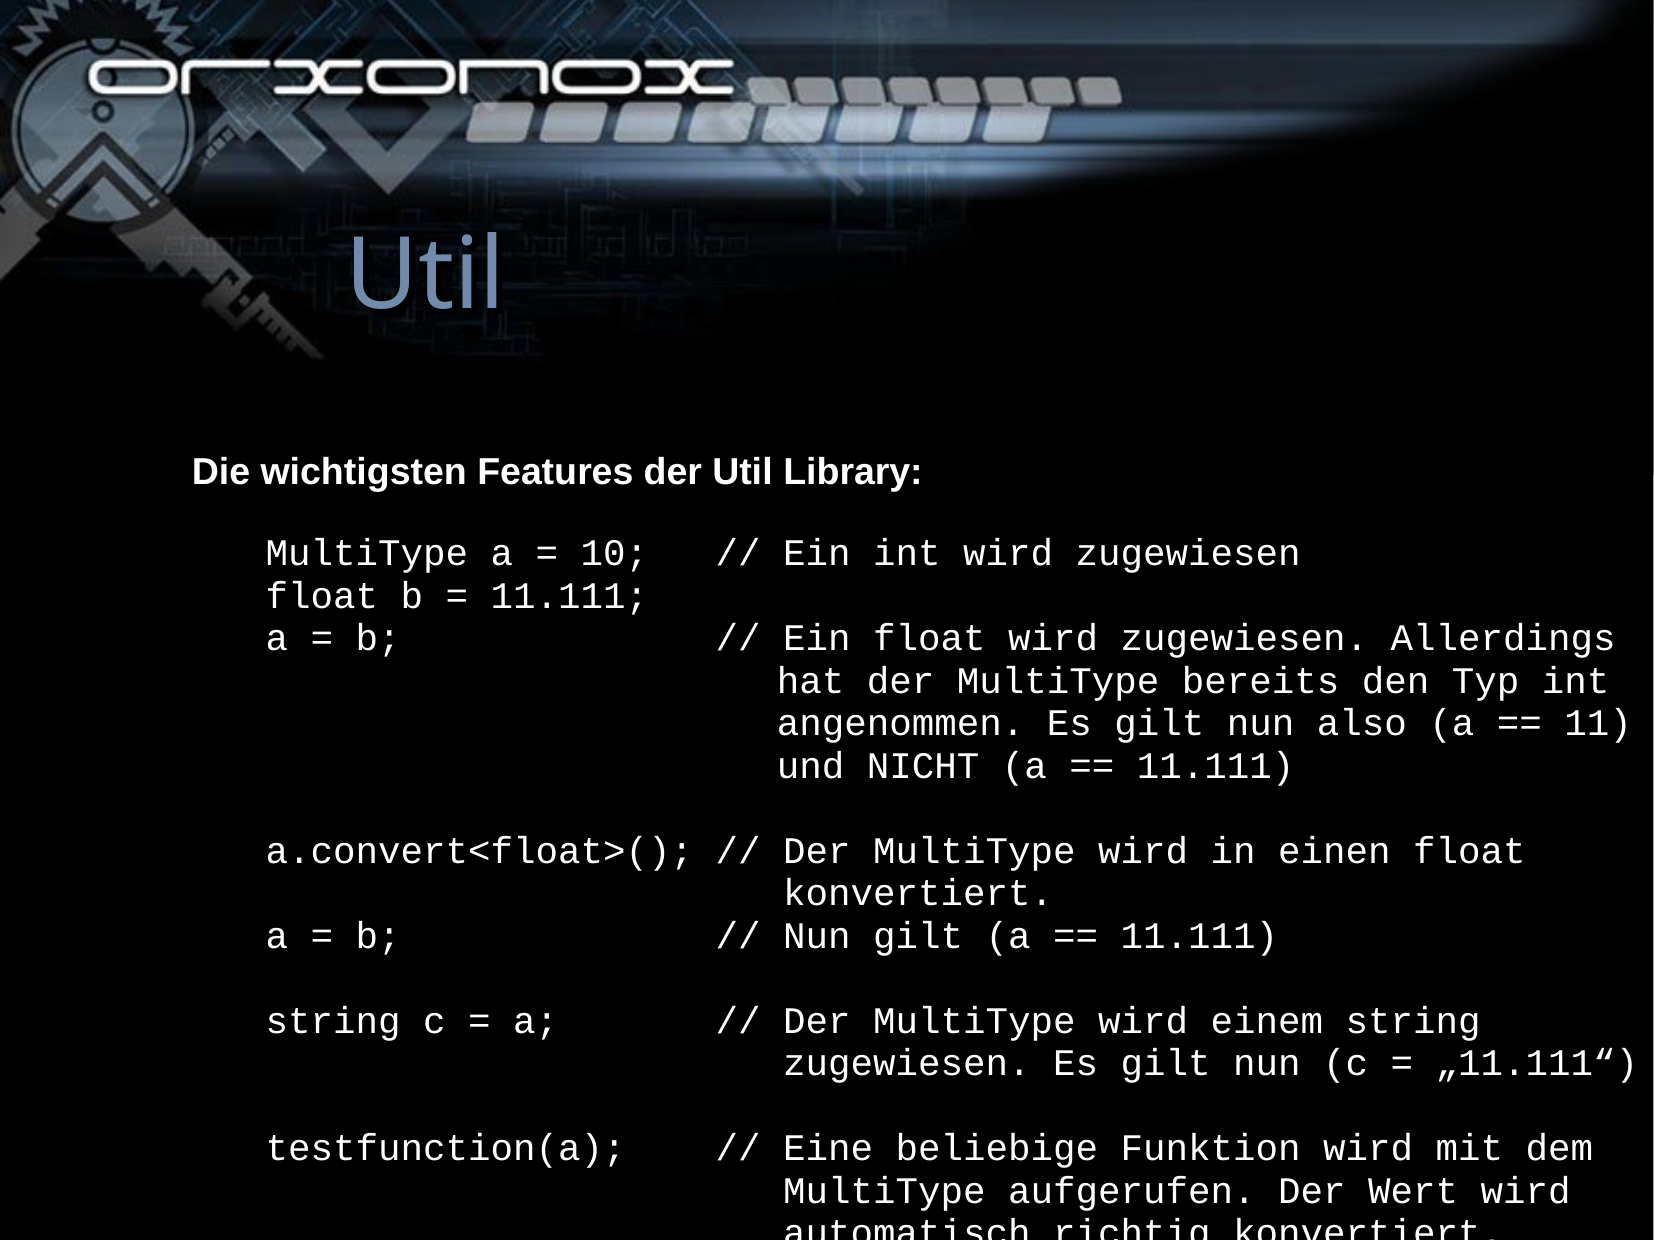

Util
Die wichtigsten Features der Util Library:
	MultiType a = 10; // Ein int wird zugewiesen
	float b = 11.111;
	a = b; // Ein float wird zugewiesen. Allerdings
 hat der MultiType bereits den Typ int
 angenommen. Es gilt nun also (a == 11)
 und NICHT (a == 11.111)
	a.convert<float>(); // Der MultiType wird in einen float
	 konvertiert.
	a = b; // Nun gilt (a == 11.111)
	string c = a; // Der MultiType wird einem string
	 zugewiesen. Es gilt nun (c = „11.111“)
	testfunction(a); // Eine beliebige Funktion wird mit dem
	 MultiType aufgerufen. Der Wert wird
	 automatisch richtig konvertiert.